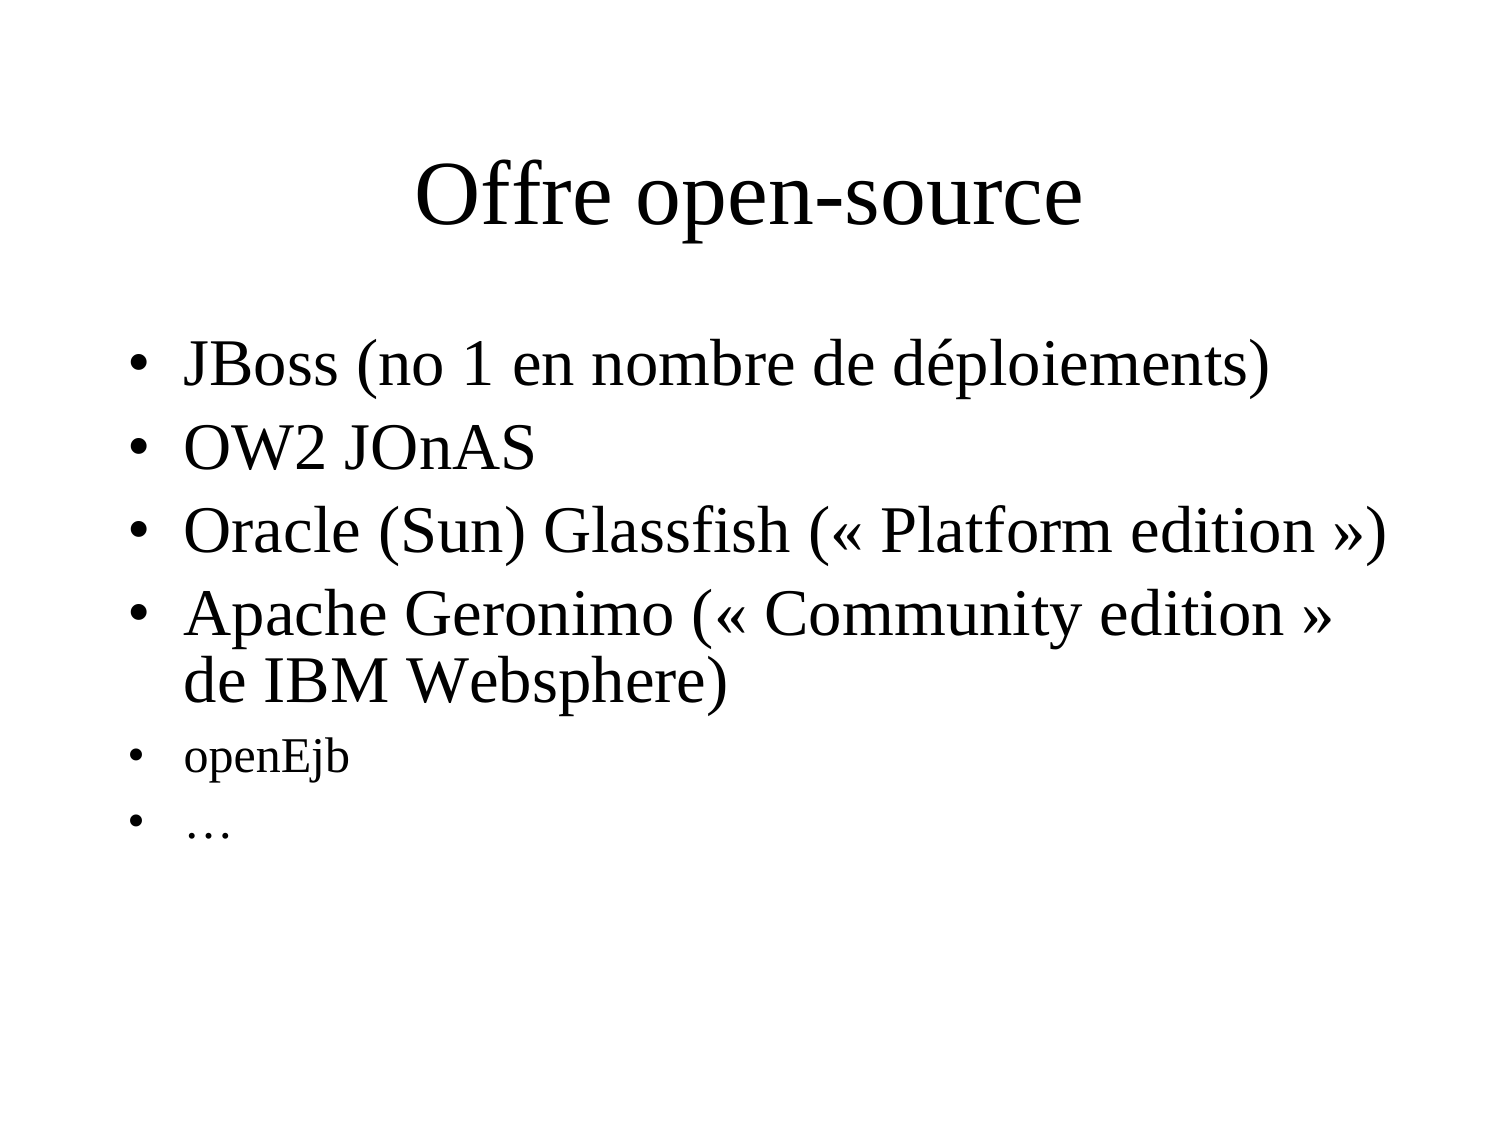

# Offre open-source
JBoss (no 1 en nombre de déploiements)
OW2 JOnAS
Oracle (Sun) Glassfish (« Platform edition »)
Apache Geronimo (« Community edition » de IBM Websphere)
openEjb
…